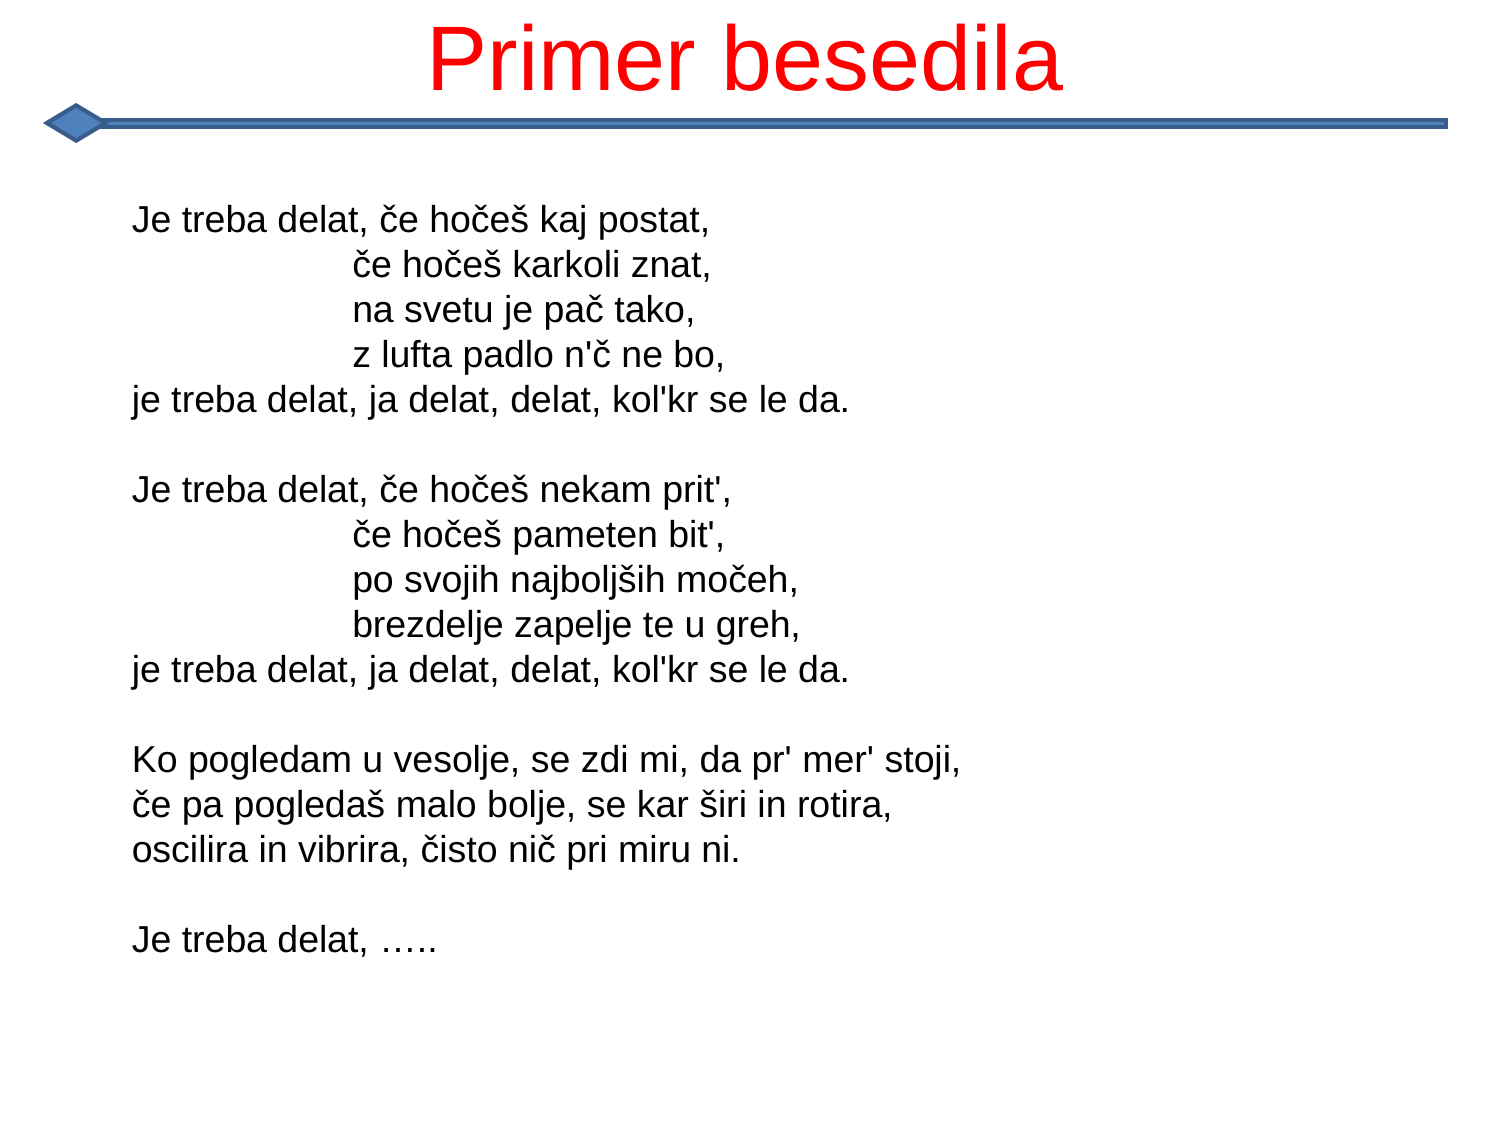

# Primer besedila
Je treba delat, če hočeš kaj postat,
 če hočeš karkoli znat,
 na svetu je pač tako,
 z lufta padlo n'č ne bo,
je treba delat, ja delat, delat, kol'kr se le da.
Je treba delat, če hočeš nekam prit',
 če hočeš pameten bit',
 po svojih najboljših močeh,
 brezdelje zapelje te u greh,
je treba delat, ja delat, delat, kol'kr se le da.
Ko pogledam u vesolje, se zdi mi, da pr' mer' stoji,
če pa pogledaš malo bolje, se kar širi in rotira,
oscilira in vibrira, čisto nič pri miru ni.
Je treba delat, …..